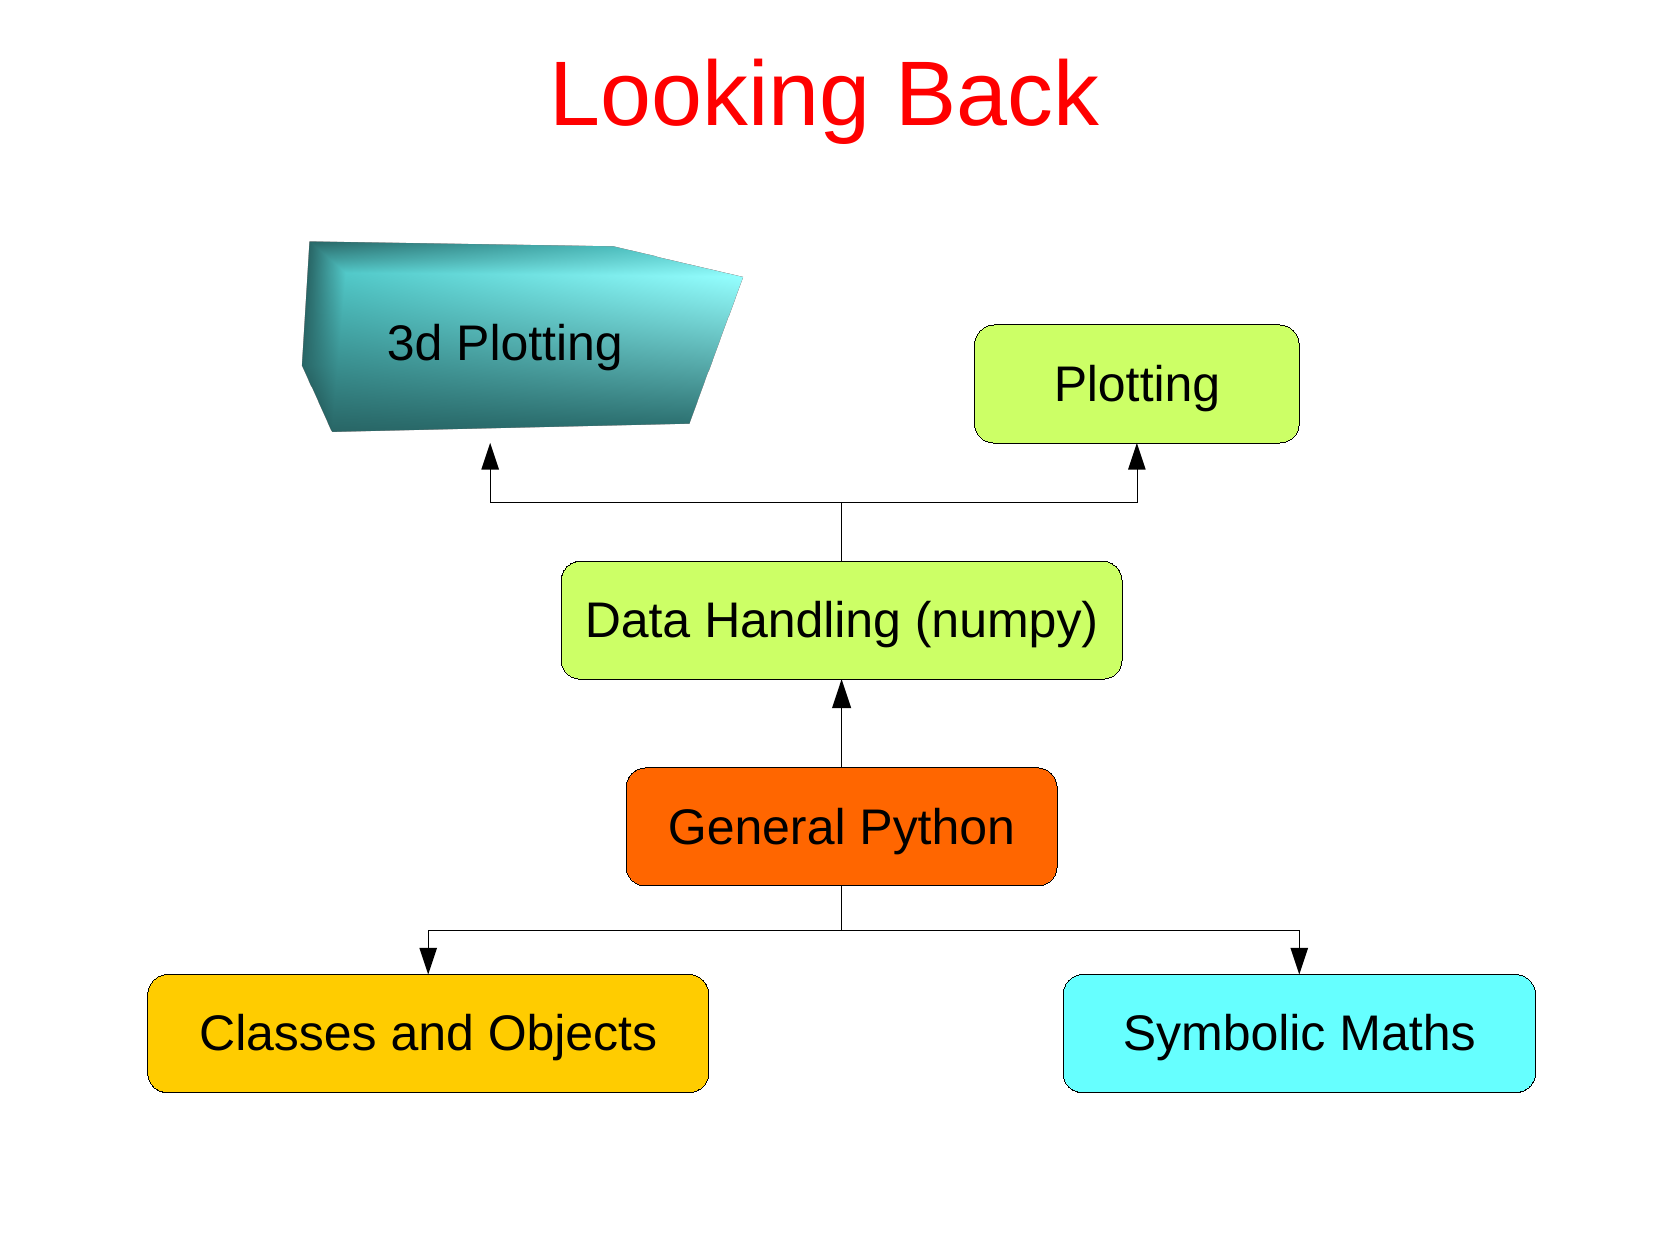

Looking Back
3d Plotting
Plotting
Data Handling (numpy)
General Python
Classes and Objects
Symbolic Maths